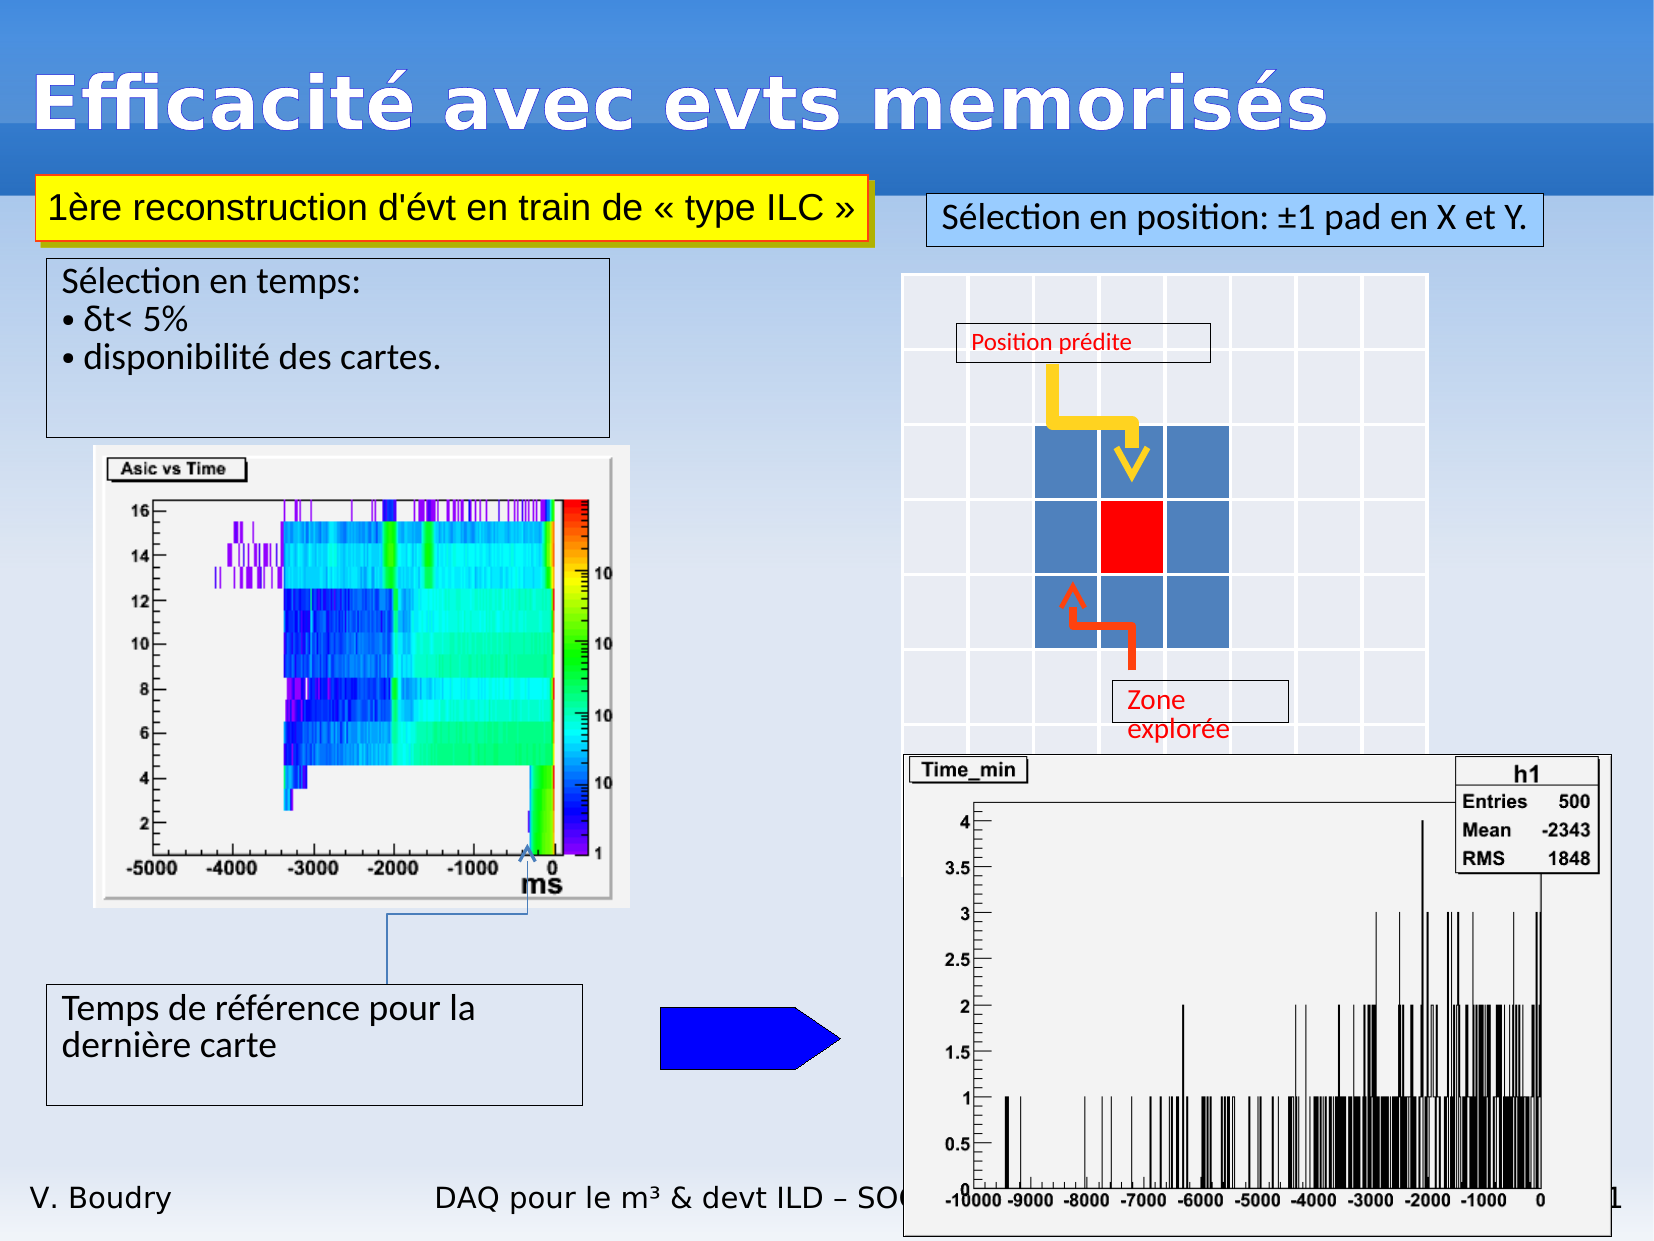

# Efficacité avec evts memorisés
1ère reconstruction d'évt en train de « type ILC »
Sélection en position: ±1 pad en X et Y.
Sélection en temps:
 δt< 5%
 disponibilité des cartes.
| | | | | | | | |
| --- | --- | --- | --- | --- | --- | --- | --- |
| | | | | | | | |
| | | | | | | | |
| | | | | | | | |
| | | | | | | | |
| | | | | | | | |
| | | | | | | | |
| | | | | | | | |
Position prédite
Zone explorée
Temps de référence pour la dernière carte
DAQ pour le m³ & devt ILD – SOCLE Annecy, 9/12/2008
11